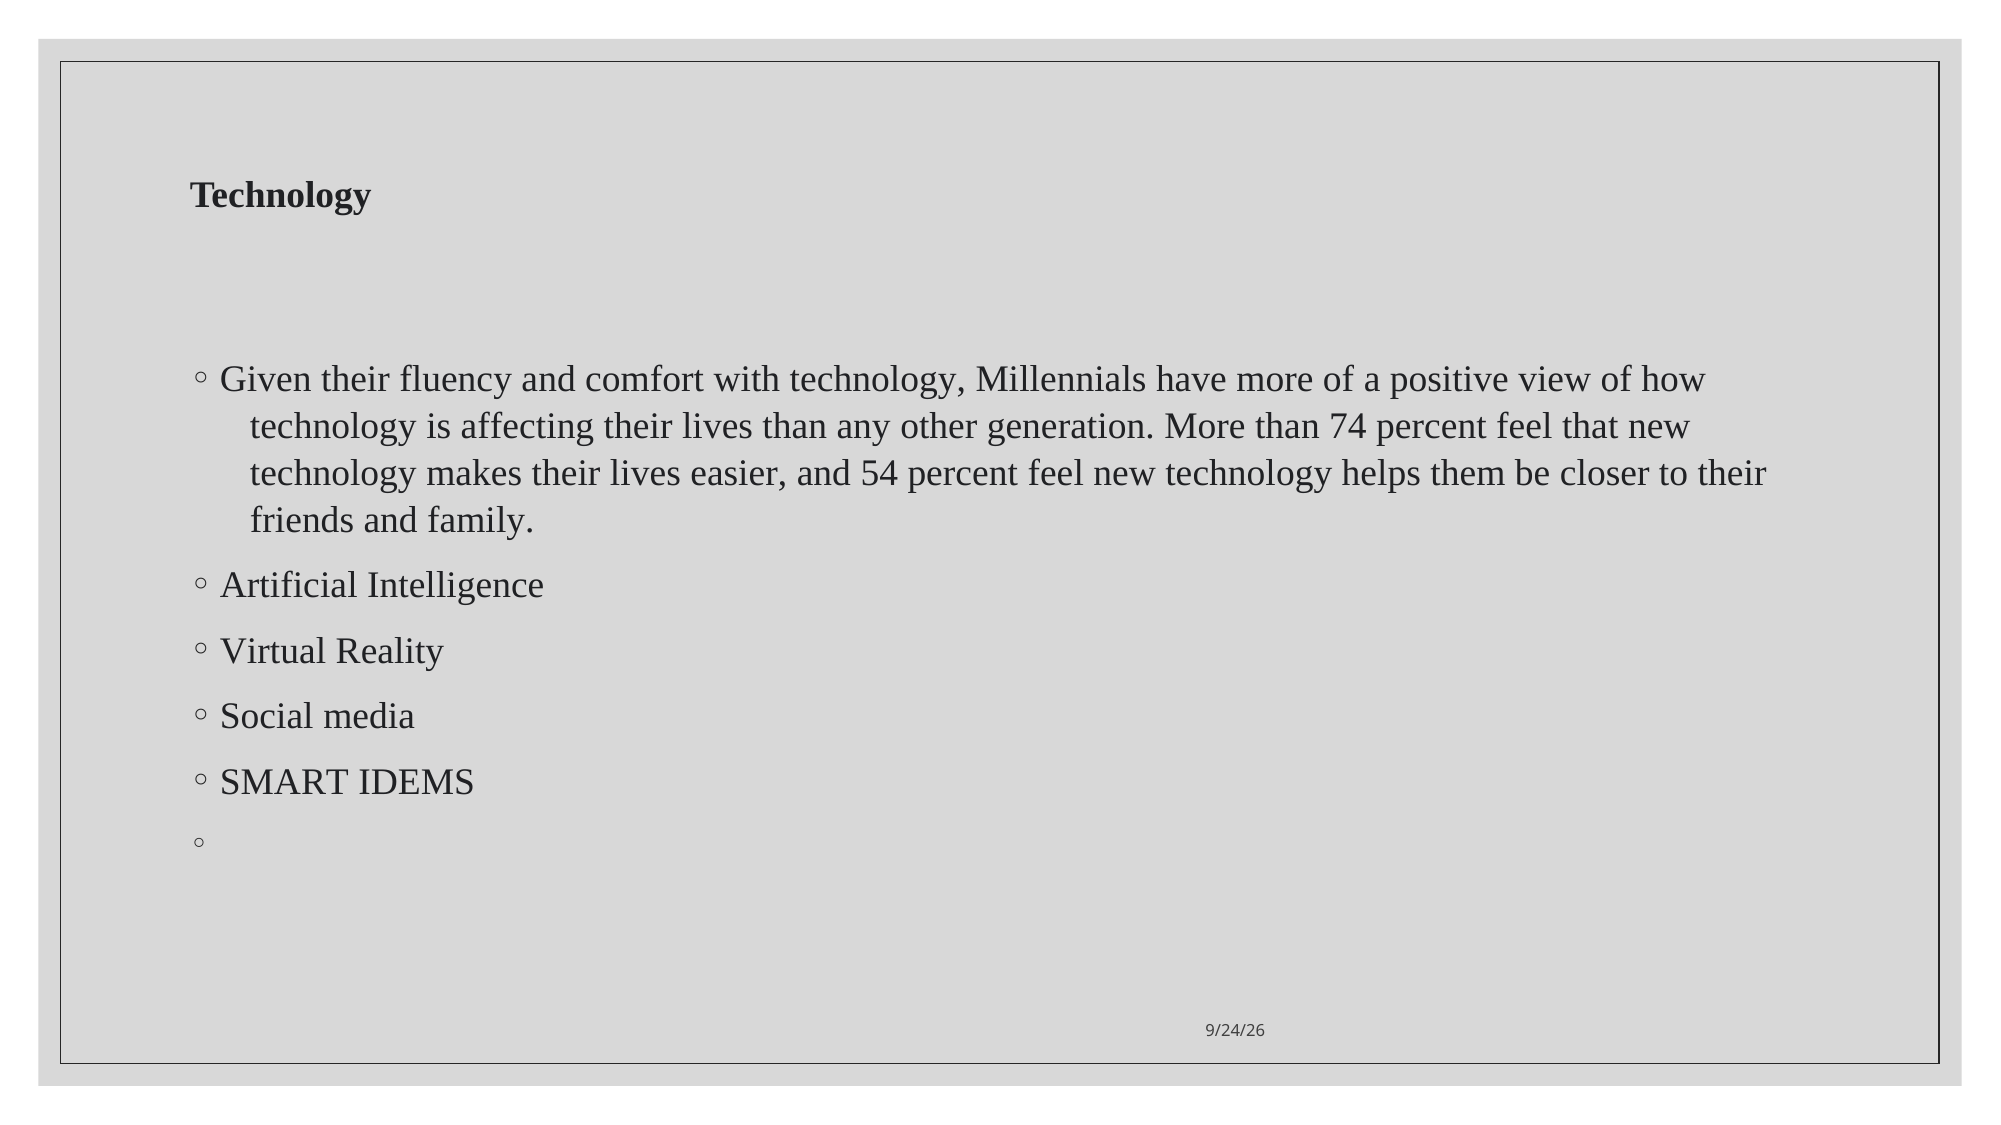

# Technology
Given their fluency and comfort with technology, Millennials have more of a positive view of how technology is affecting their lives than any other generation. More than 74 percent feel that new technology makes their lives easier, and 54 percent feel new technology helps them be closer to their friends and family.
Artificial Intelligence
Virtual Reality
Social media
SMART IDEMS